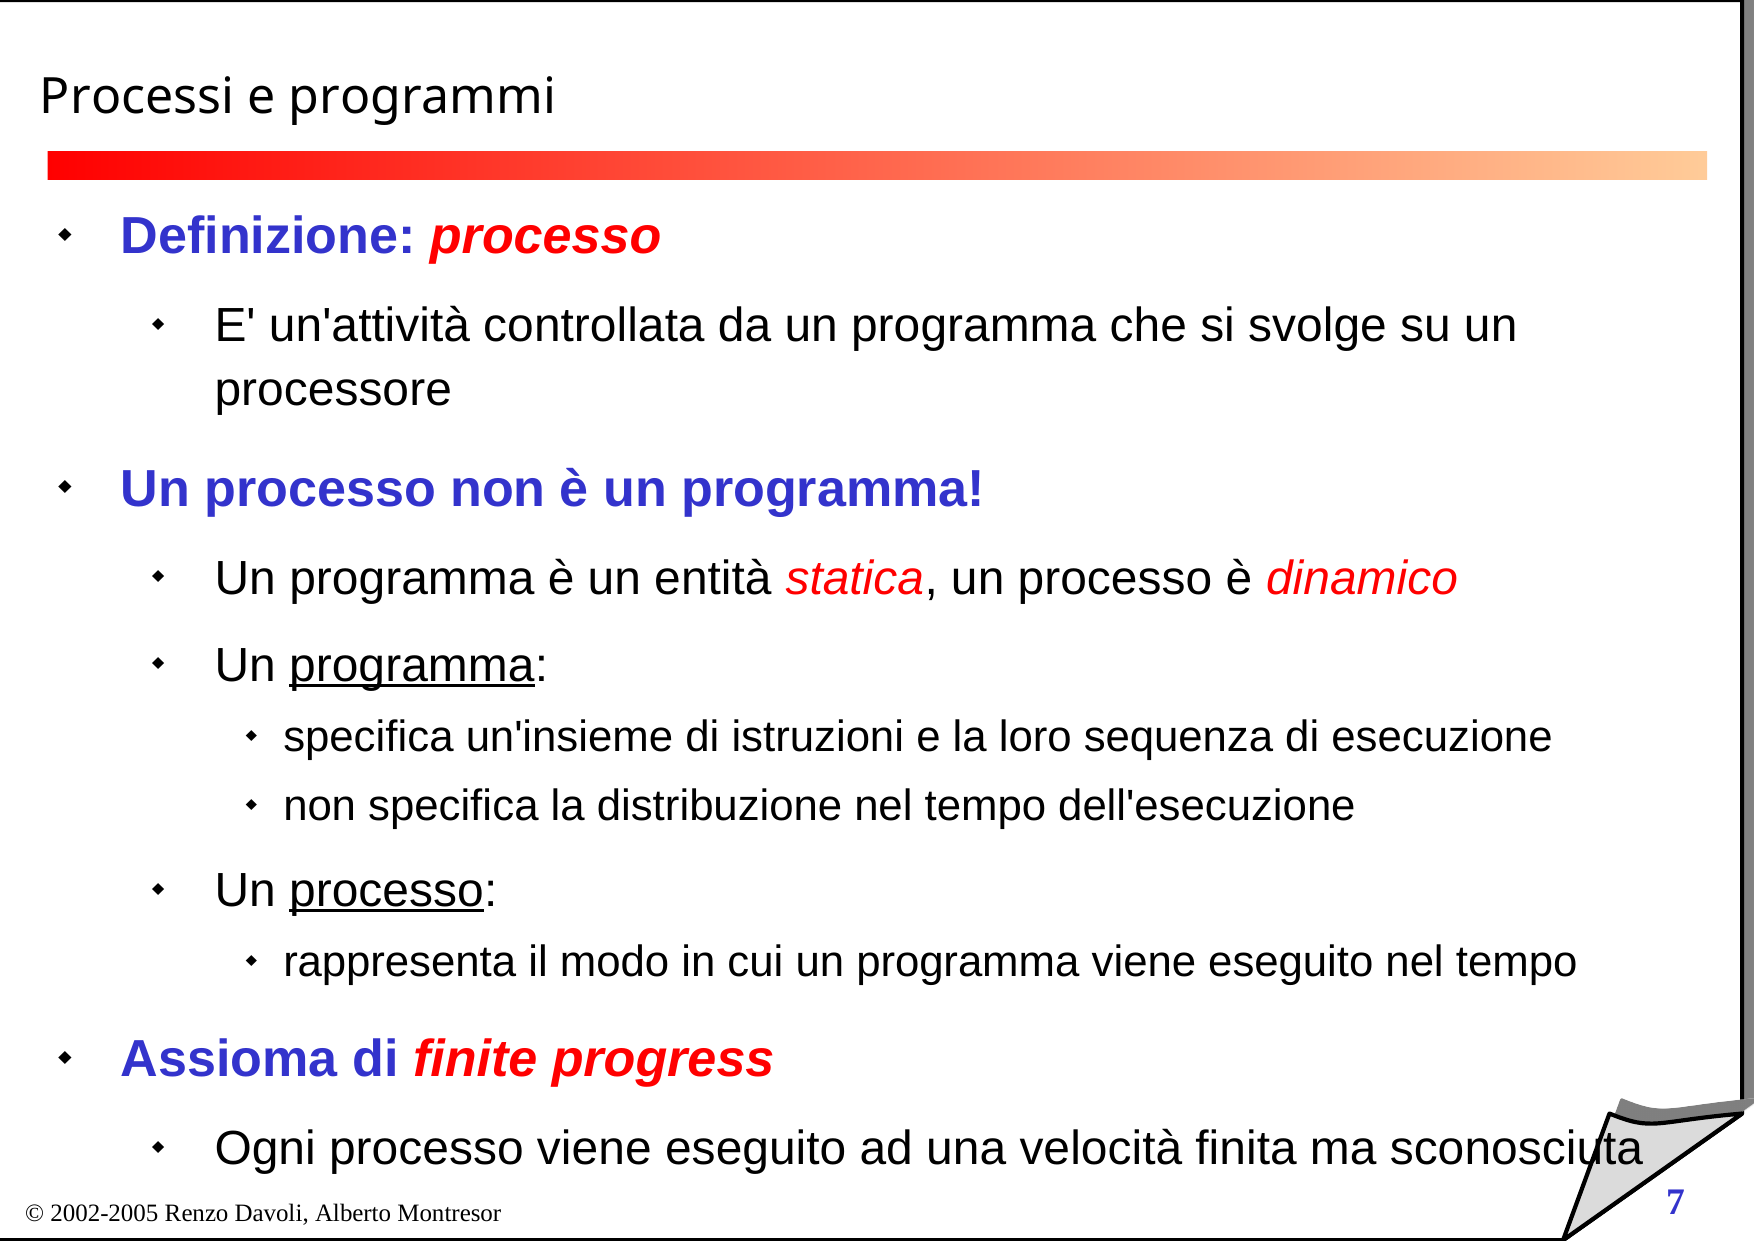

# Processi e programmi
Definizione: processo
E' un'attività controllata da un programma che si svolge su un processore
Un processo non è un programma!
Un programma è un entità statica, un processo è dinamico
Un programma:
specifica un'insieme di istruzioni e la loro sequenza di esecuzione
non specifica la distribuzione nel tempo dell'esecuzione
Un processo:
rappresenta il modo in cui un programma viene eseguito nel tempo
Assioma di finite progress
Ogni processo viene eseguito ad una velocità finita ma sconosciuta